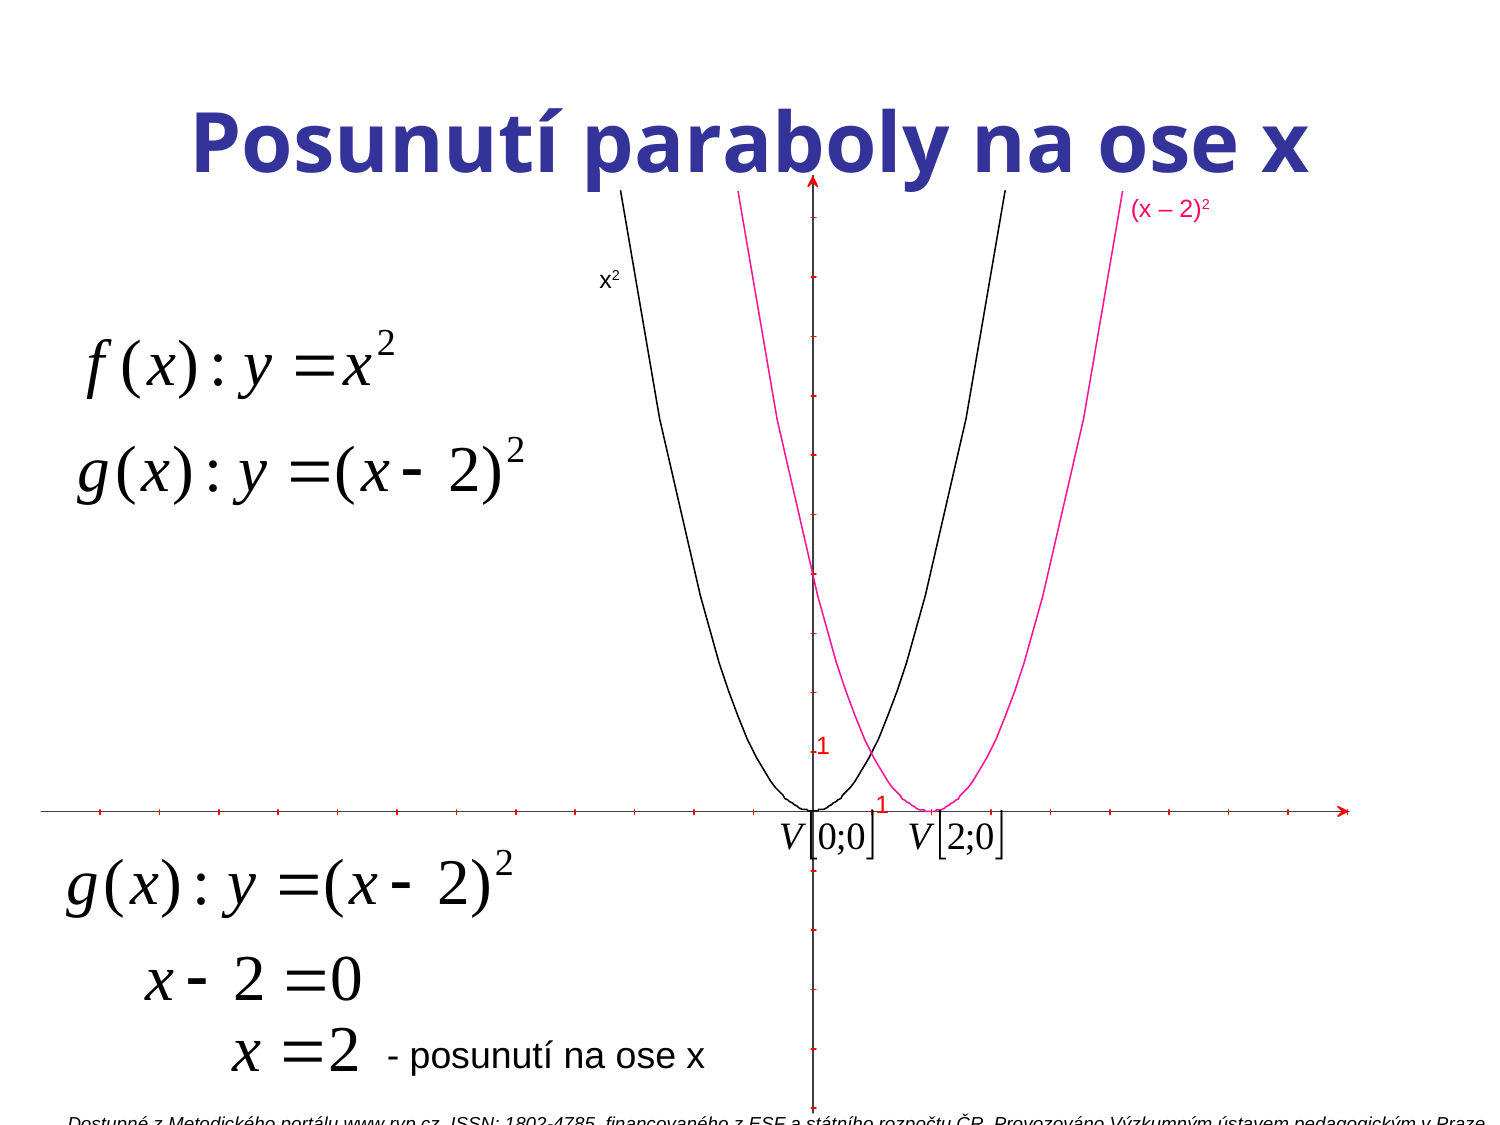

Posunutí paraboly na ose x
(x – 2)2
x2
- posunutí na ose x
Dostupné z Metodického portálu www.rvp.cz, ISSN: 1802-4785, financovaného z ESF a státního rozpočtu ČR. Provozováno Výzkumným ústavem pedagogickým v Praze